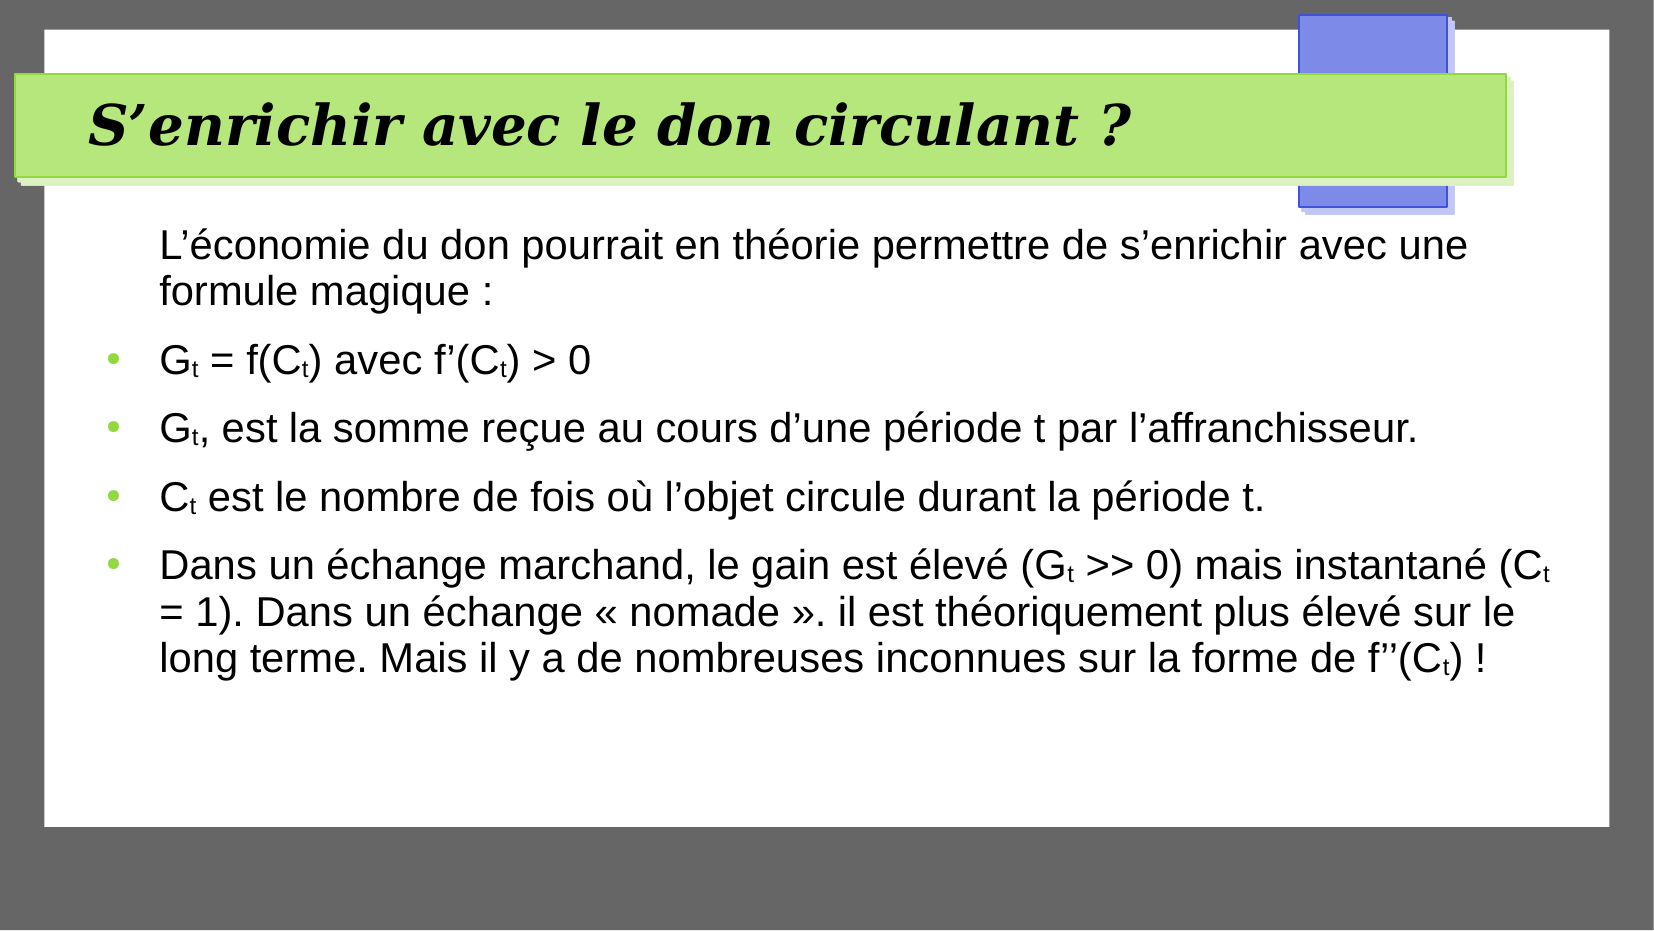

# S’enrichir avec le don circulant ?
L’économie du don pourrait en théorie permettre de s’enrichir avec une formule magique :
Gt = f(Ct) avec f’(Ct) > 0
Gt, est la somme reçue au cours d’une période t par l’affranchisseur.
Ct est le nombre de fois où l’objet circule durant la période t.
Dans un échange marchand, le gain est élevé (Gt >> 0) mais instantané (Ct = 1). Dans un échange « nomade ». il est théoriquement plus élevé sur le long terme. Mais il y a de nombreuses inconnues sur la forme de f’’(Ct) !